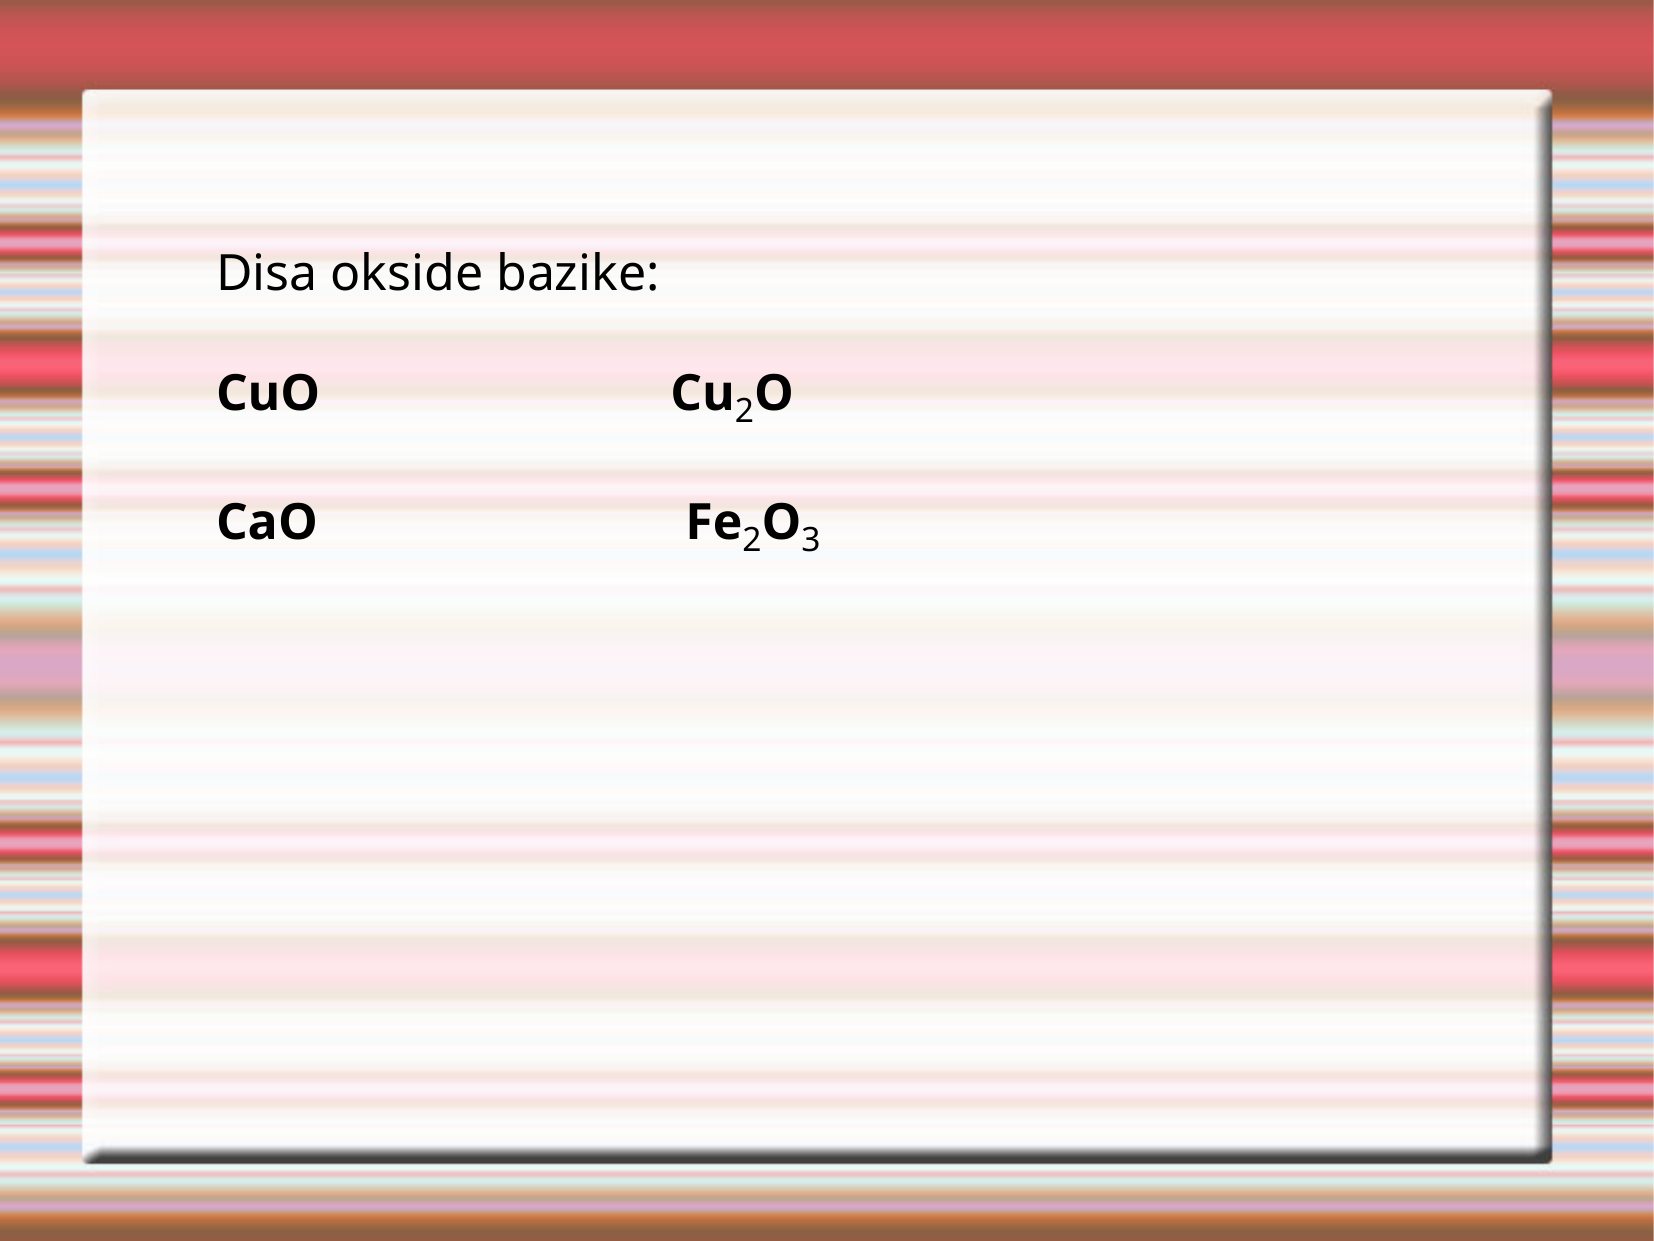

#
Disa okside bazike:
CuO Cu2O
CaO Fe2O3